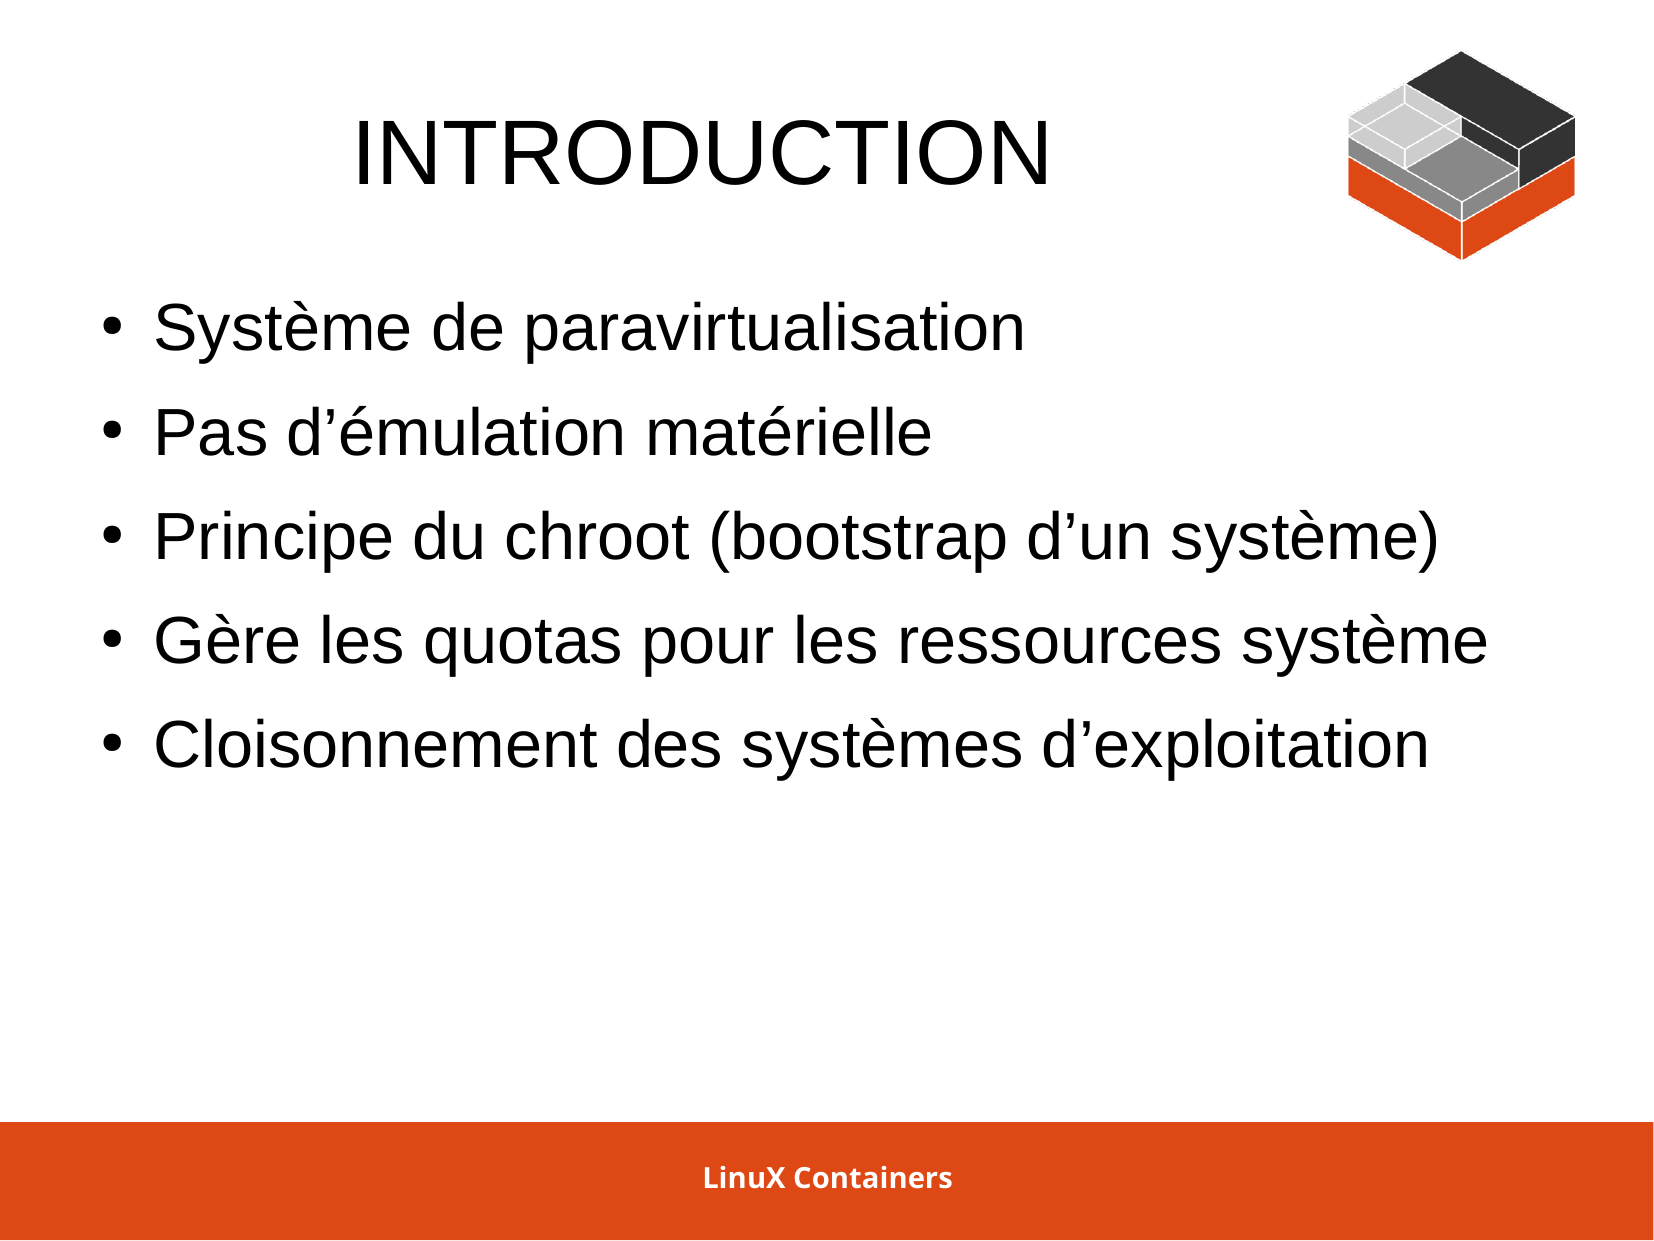

# INTRODUCTION
Système de paravirtualisation
Pas d’émulation matérielle
Principe du chroot (bootstrap d’un système)
Gère les quotas pour les ressources système
Cloisonnement des systèmes d’exploitation
LinuX Containers